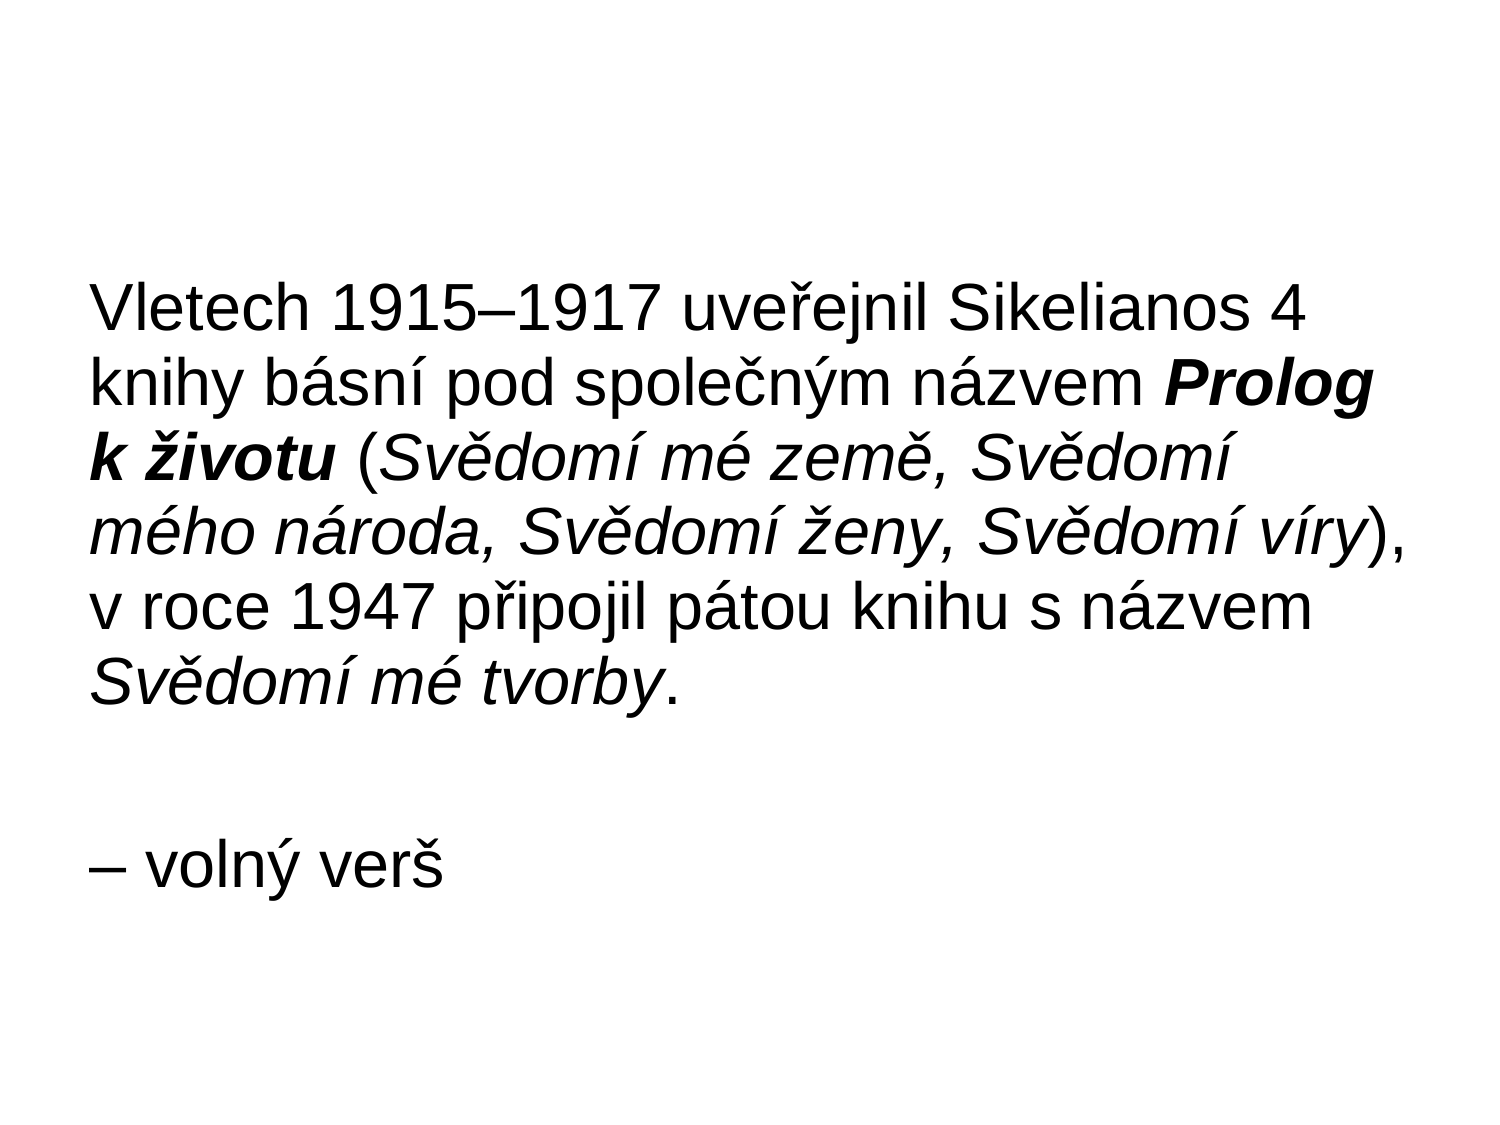

#
Vletech 1915–1917 uveřejnil Sikelianos 4 knihy básní pod společným názvem Prolog k životu (Svědomí mé země, Svědomí mého národa, Svědomí ženy, Svědomí víry), v roce 1947 připojil pátou knihu s názvem Svědomí mé tvorby.
– volný verš